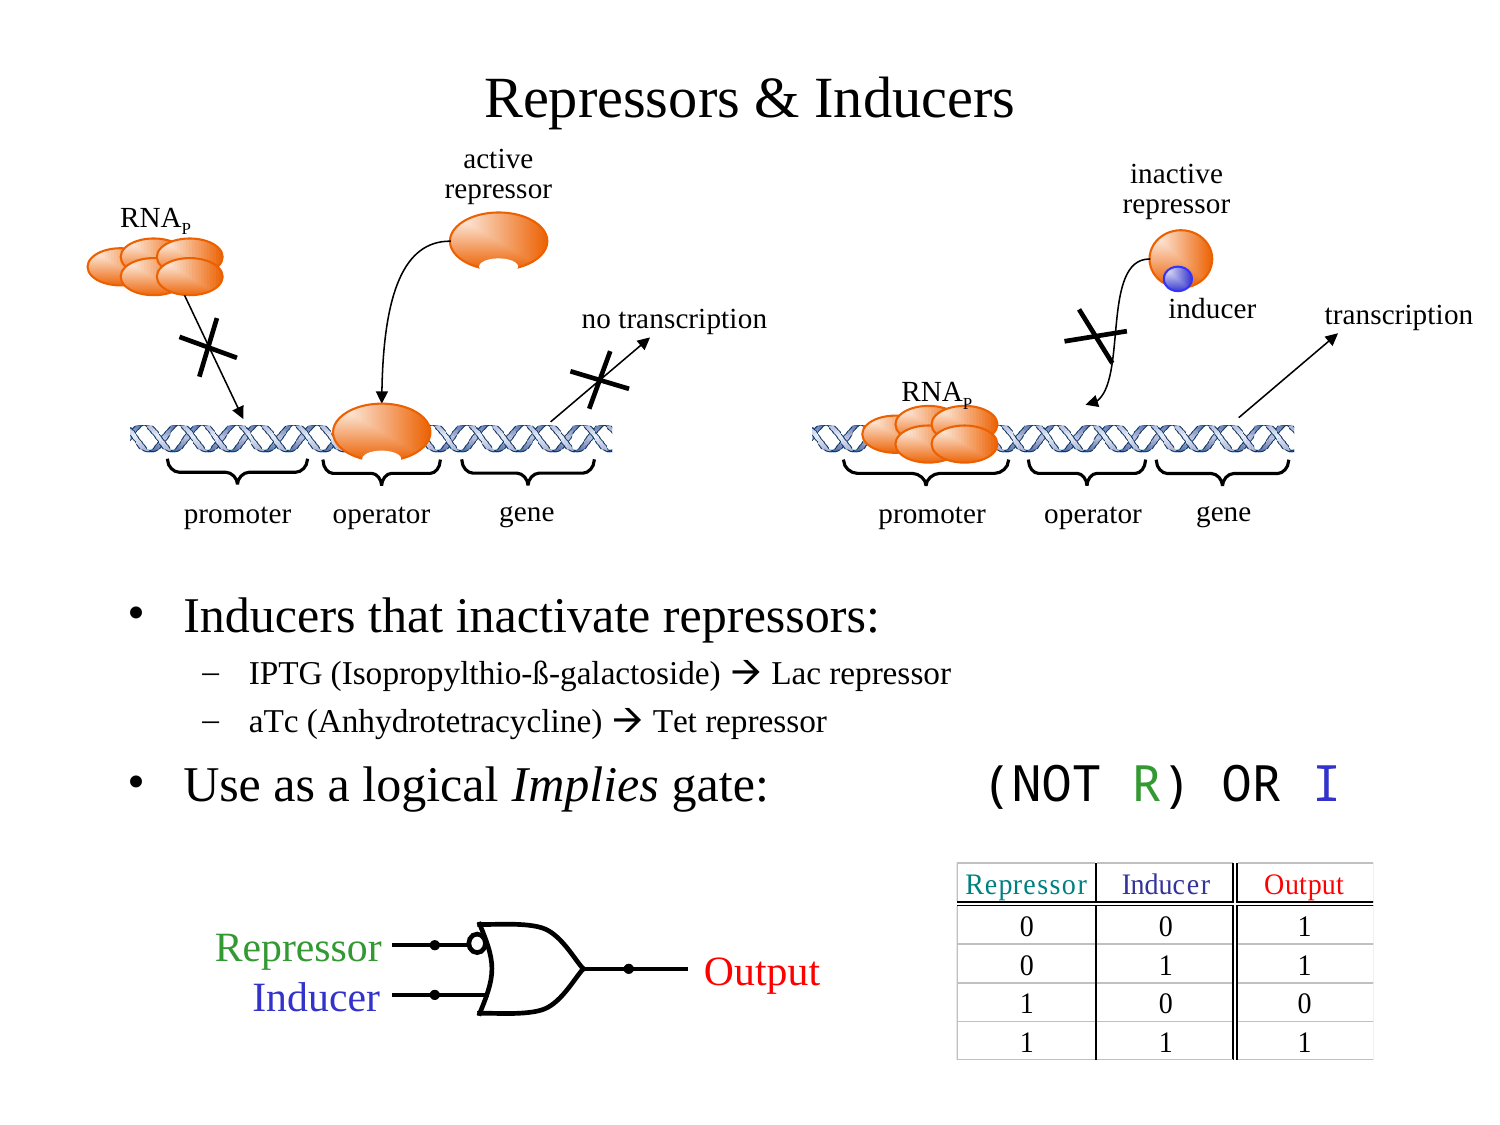

Repressors & Inducers
active
repressor
inactive
repressor
RNAP
inducer
transcription
no transcription
RNAP
gene
gene
promoter
promoter
operator
operator
Inducers that inactivate repressors:
IPTG (Isopropylthio-ß-galactoside)  Lac repressor
aTc (Anhydrotetracycline)  Tet repressor
Use as a logical Implies gate: (NOT R) OR I
Repressor
Output
Inducer